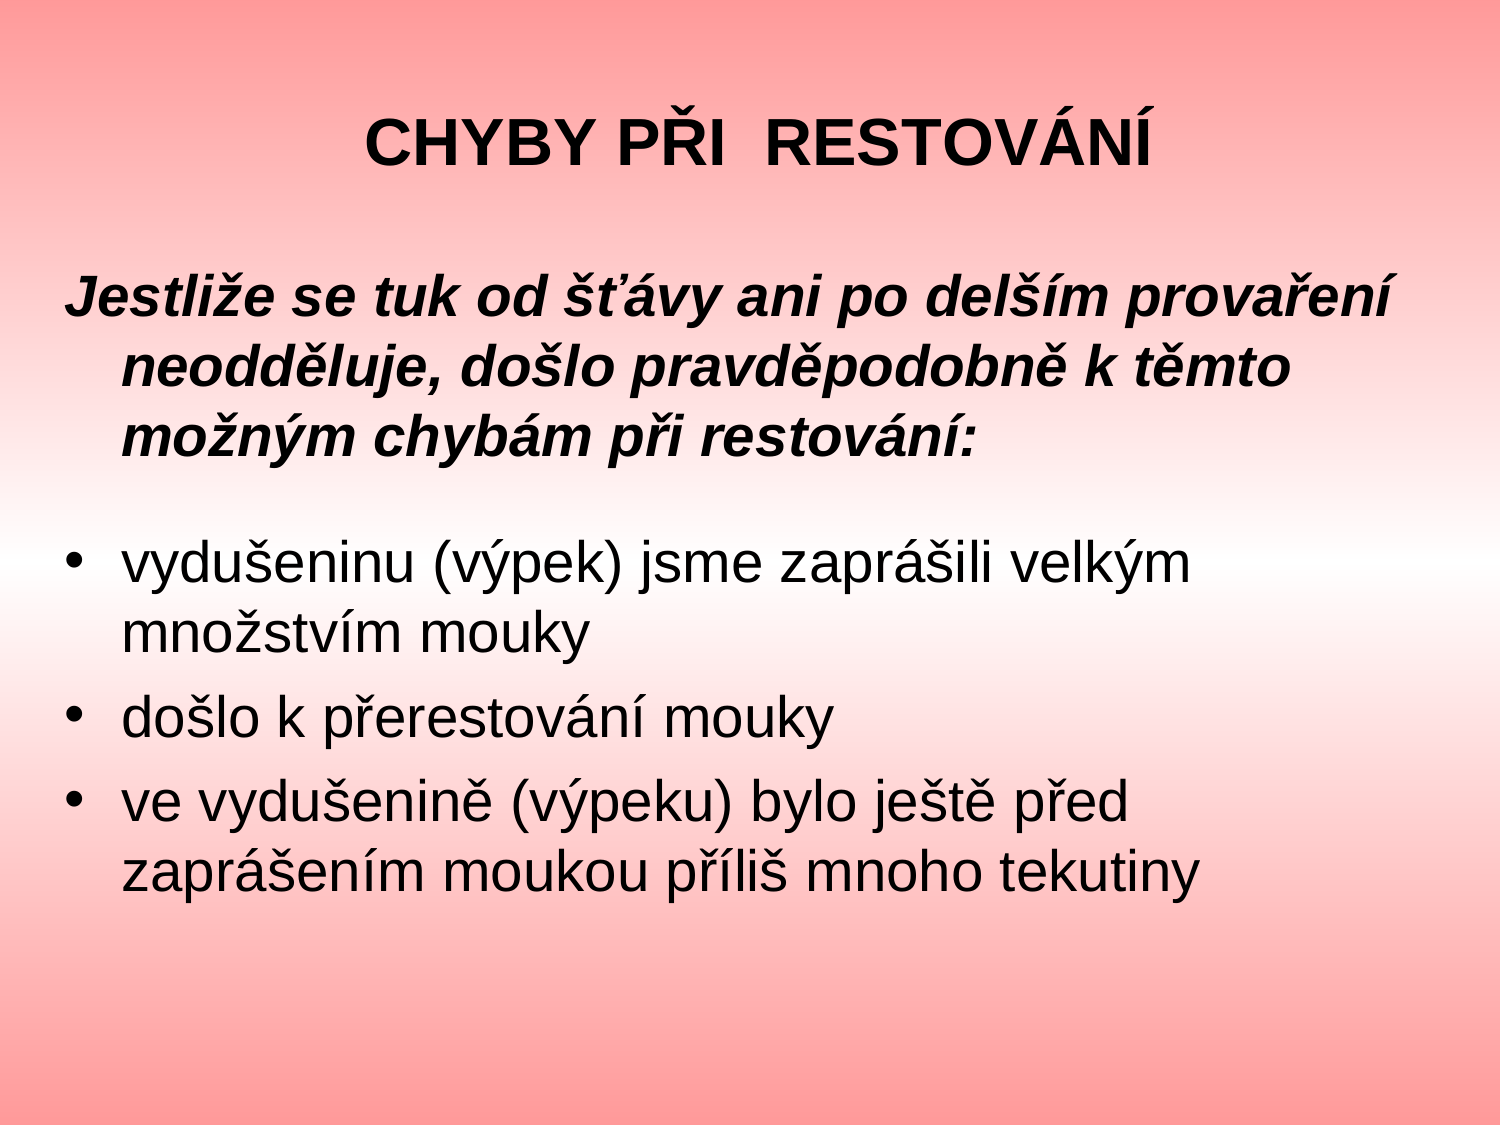

# CHYBY PŘI RESTOVÁNÍ
Jestliže se tuk od šťávy ani po delším provaření neodděluje, došlo pravděpodobně k těmto možným chybám při restování:
vydušeninu (výpek) jsme zaprášili velkým množstvím mouky
došlo k přerestování mouky
ve vydušenině (výpeku) bylo ještě před zaprášením moukou příliš mnoho tekutiny